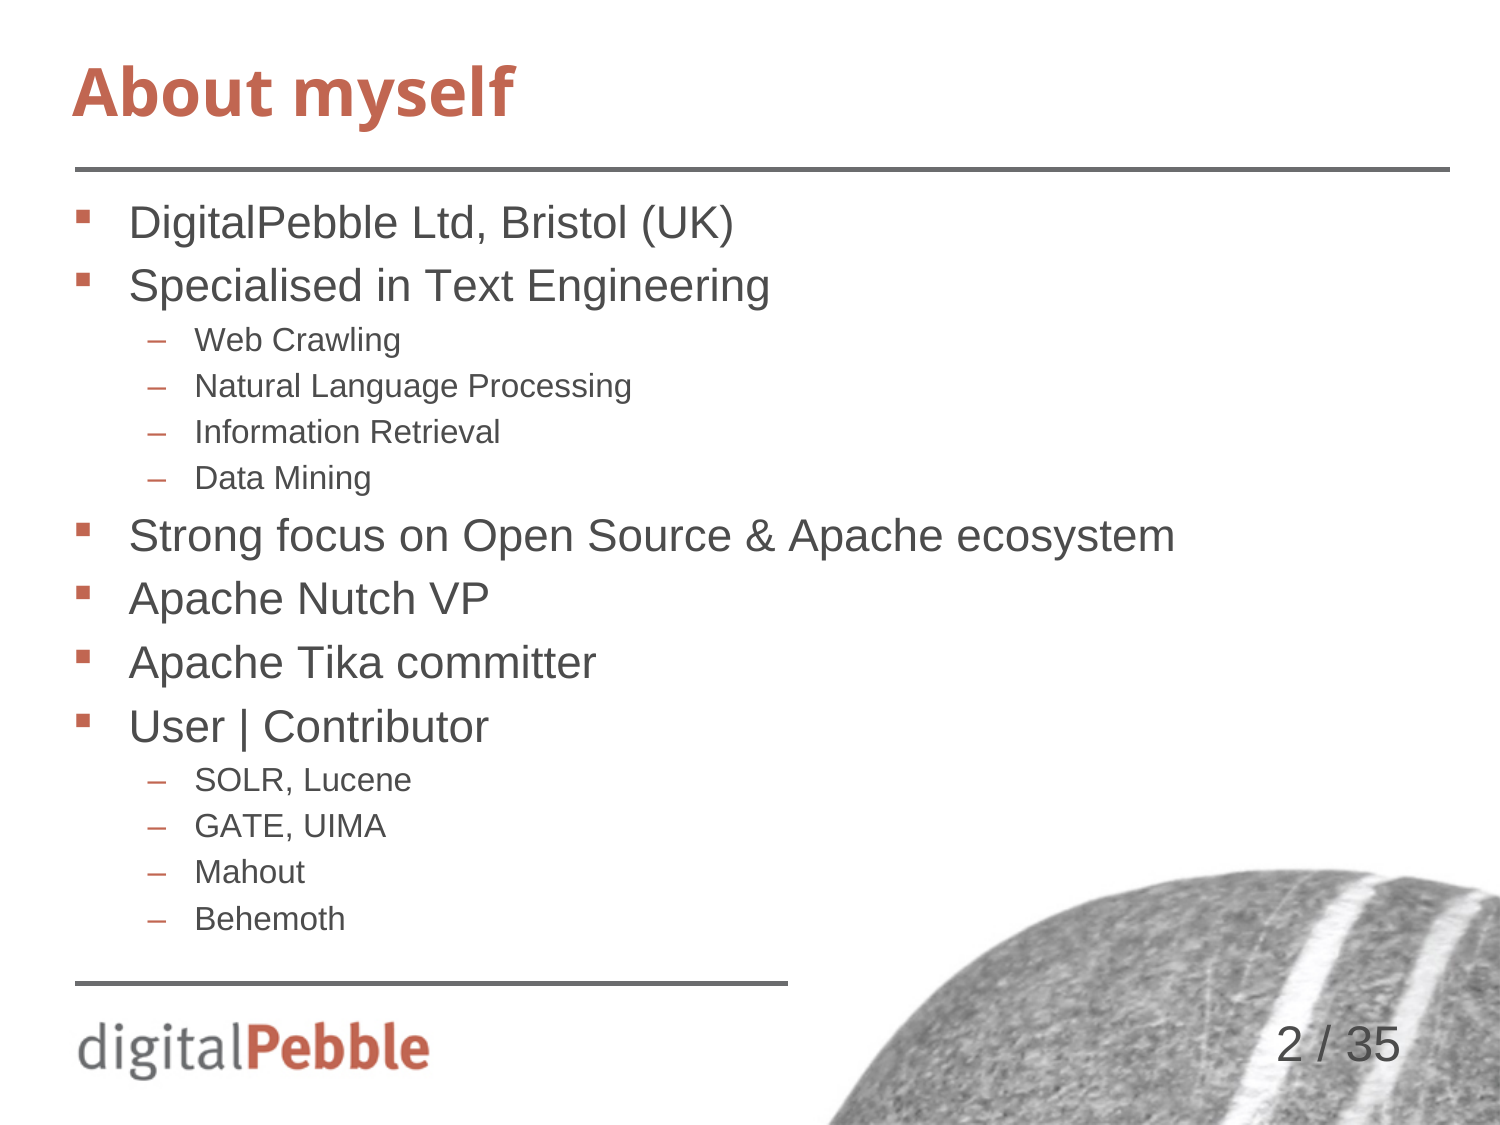

# About myself
DigitalPebble Ltd, Bristol (UK)
Specialised in Text Engineering
Web Crawling
Natural Language Processing
Information Retrieval
Data Mining
Strong focus on Open Source & Apache ecosystem
Apache Nutch VP
Apache Tika committer
User | Contributor
SOLR, Lucene
GATE, UIMA
Mahout
Behemoth